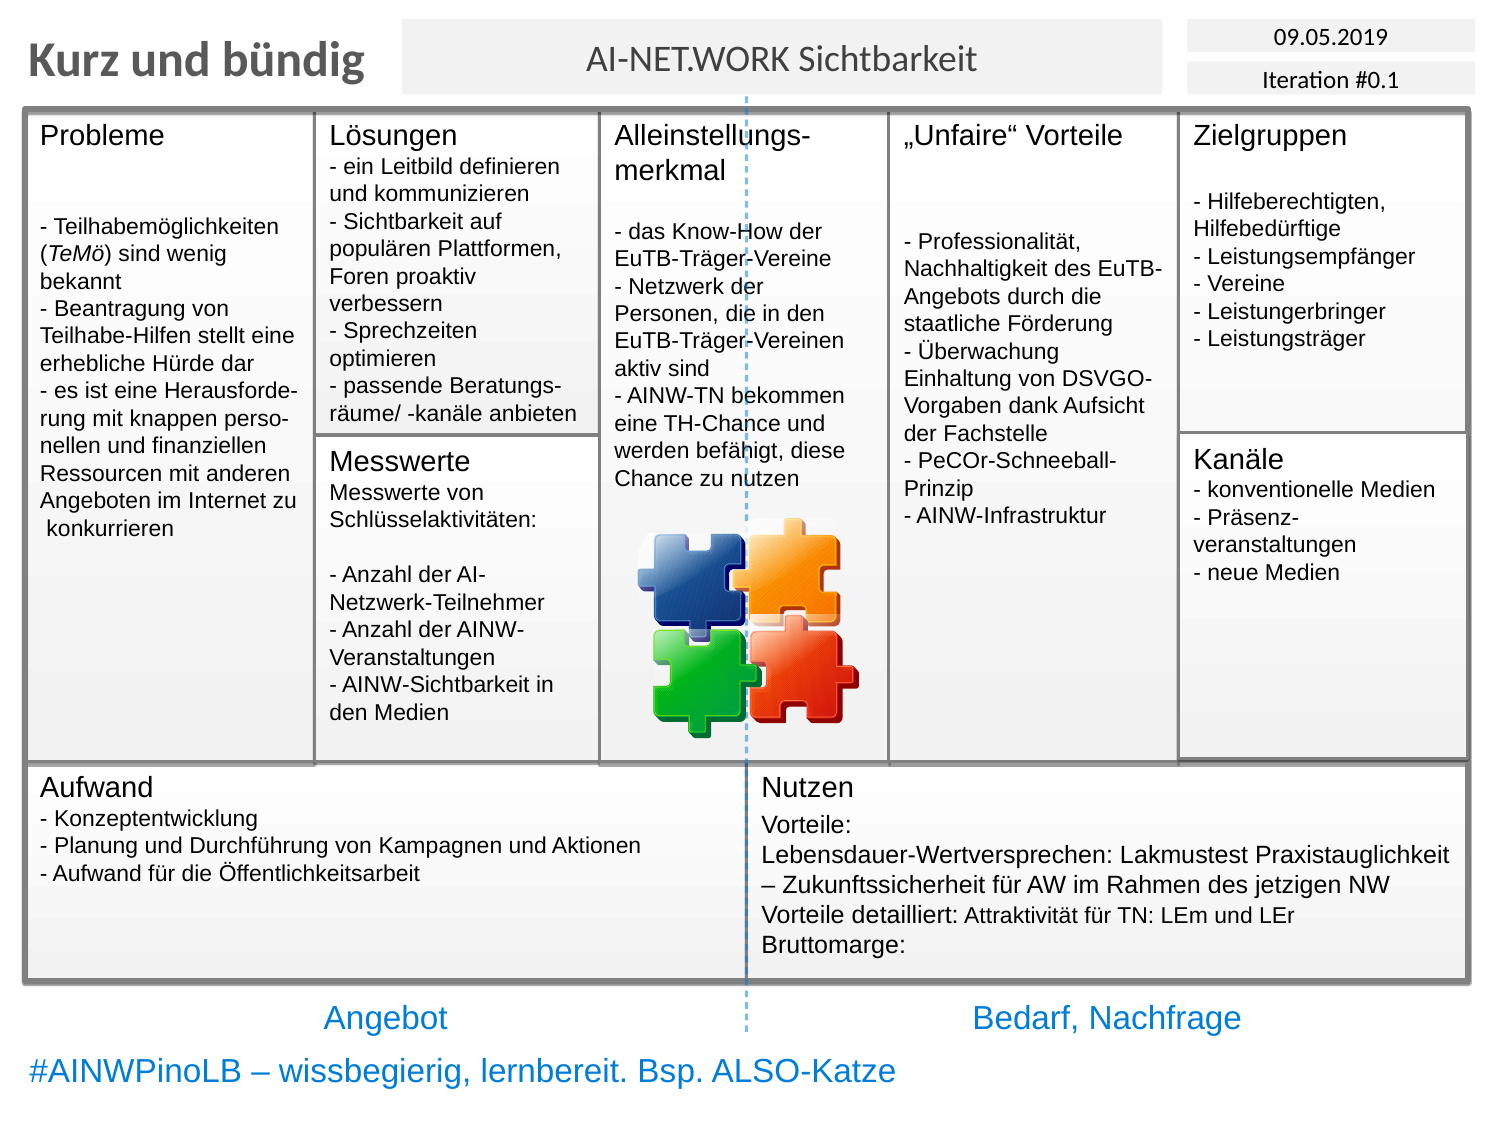

Kurz und bündig
AI-NET.WORK Sichtbarkeit
09.05.2019
Iteration #0.1
Probleme
- Teilhabemöglichkeiten (TeMö) sind wenig bekannt
- Beantragung von Teilhabe-Hilfen stellt eine erhebliche Hürde dar
- es ist eine Herausforde-rung mit knappen perso-nellen und finanziellen Ressourcen mit anderen Angeboten im Internet zu konkurrieren
Lösungen
- ein Leitbild definieren und kommunizieren
- Sichtbarkeit auf populären Plattformen, Foren proaktiv verbessern
- Sprechzeiten optimieren
- passende Beratungs-räume/ -kanäle anbieten
Alleinstellungs-merkmal
- das Know-How der EuTB-Träger-Vereine
- Netzwerk der Personen, die in den EuTB-Träger-Vereinen aktiv sind
- AINW-TN bekommen eine TH-Chance und werden befähigt, diese Chance zu nutzen
„Unfaire“ Vorteile
- Professionalität, Nachhaltigkeit des EuTB-Angebots durch die staatliche Förderung
- Überwachung Einhaltung von DSVGO-Vorgaben dank Aufsicht der Fachstelle
- PeCOr-Schneeball-Prinzip
- AINW-Infrastruktur
Zielgruppen
- Hilfeberechtigten, Hilfebedürftige
- Leistungsempfänger
- Vereine
- Leistungerbringer
- Leistungsträger
Kanäle
- konventionelle Medien
- Präsenz-veranstaltungen
- neue Medien
Messwerte
Messwerte von Schlüsselaktivitäten:
- Anzahl der AI-Netzwerk-Teilnehmer
- Anzahl der AINW-Veranstaltungen
- AINW-Sichtbarkeit in den Medien
Aufwand
- Konzeptentwicklung
- Planung und Durchführung von Kampagnen und Aktionen
- Aufwand für die Öffentlichkeitsarbeit
Nutzen
Vorteile:
Lebensdauer-Wertversprechen: Lakmustest Praxistauglichkeit – Zukunftssicherheit für AW im Rahmen des jetzigen NW
Vorteile detailliert: Attraktivität für TN: LEm und LEr
Bruttomarge:
Angebot
Bedarf, Nachfrage
#AINWPinoLB – wissbegierig, lernbereit. Bsp. ALSO-Katze